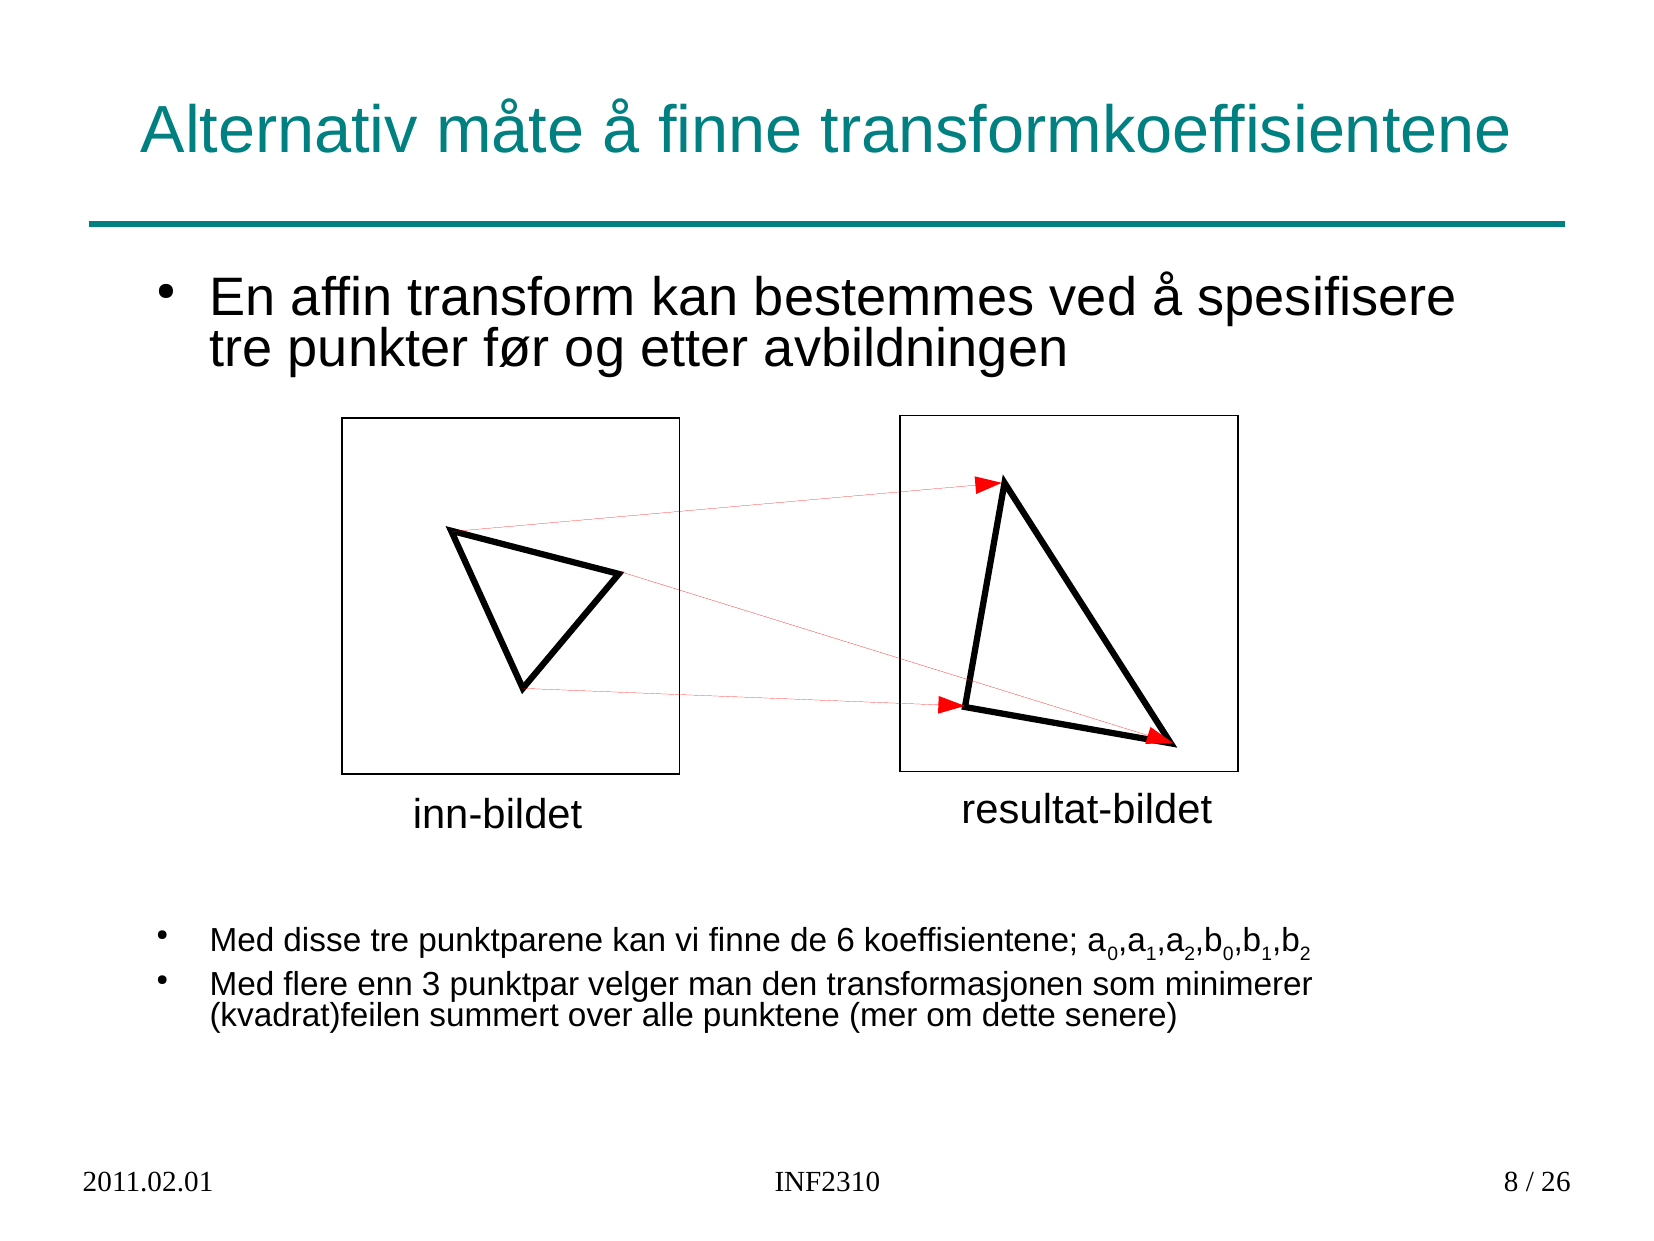

Alternativ måte å finne transformkoeffisientene
# En affin transform kan bestemmes ved å spesifisere tre punkter før og etter avbildningen
Med disse tre punktparene kan vi finne de 6 koeffisientene; a0,a1,a2,b0,b1,b2
Med flere enn 3 punktpar velger man den transformasjonen som minimerer (kvadrat)feilen summert over alle punktene (mer om dette senere)
resultat-bildet
inn-bildet
2011.02.01
INF2310
8